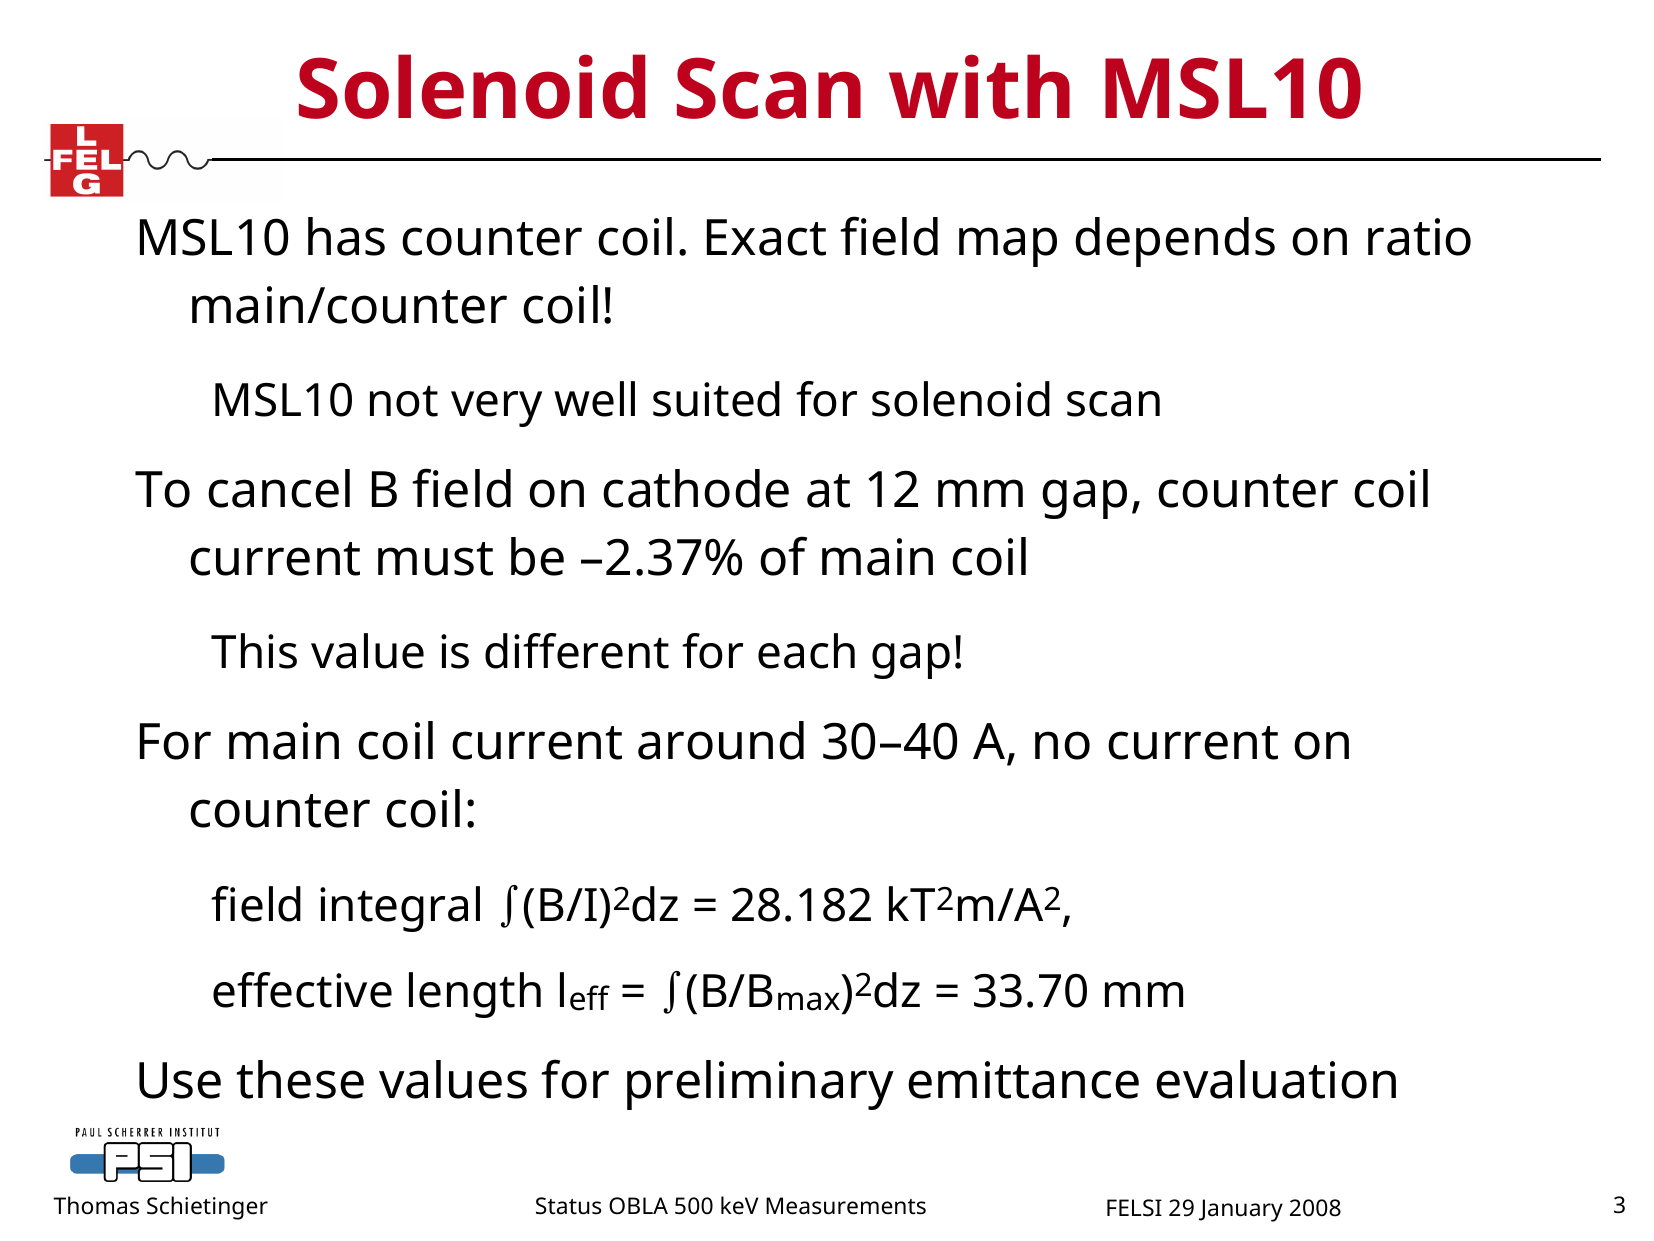

# Solenoid Scan with MSL10
MSL10 has counter coil. Exact field map depends on ratio main/counter coil!
MSL10 not very well suited for solenoid scan
To cancel B field on cathode at 12 mm gap, counter coil current must be –2.37% of main coil
This value is different for each gap!
For main coil current around 30–40 A, no current on counter coil:
field integral ∫(B/I)2dz = 28.182 kT2m/A2,
effective length leff = ∫(B/Bmax)2dz = 33.70 mm
Use these values for preliminary emittance evaluation